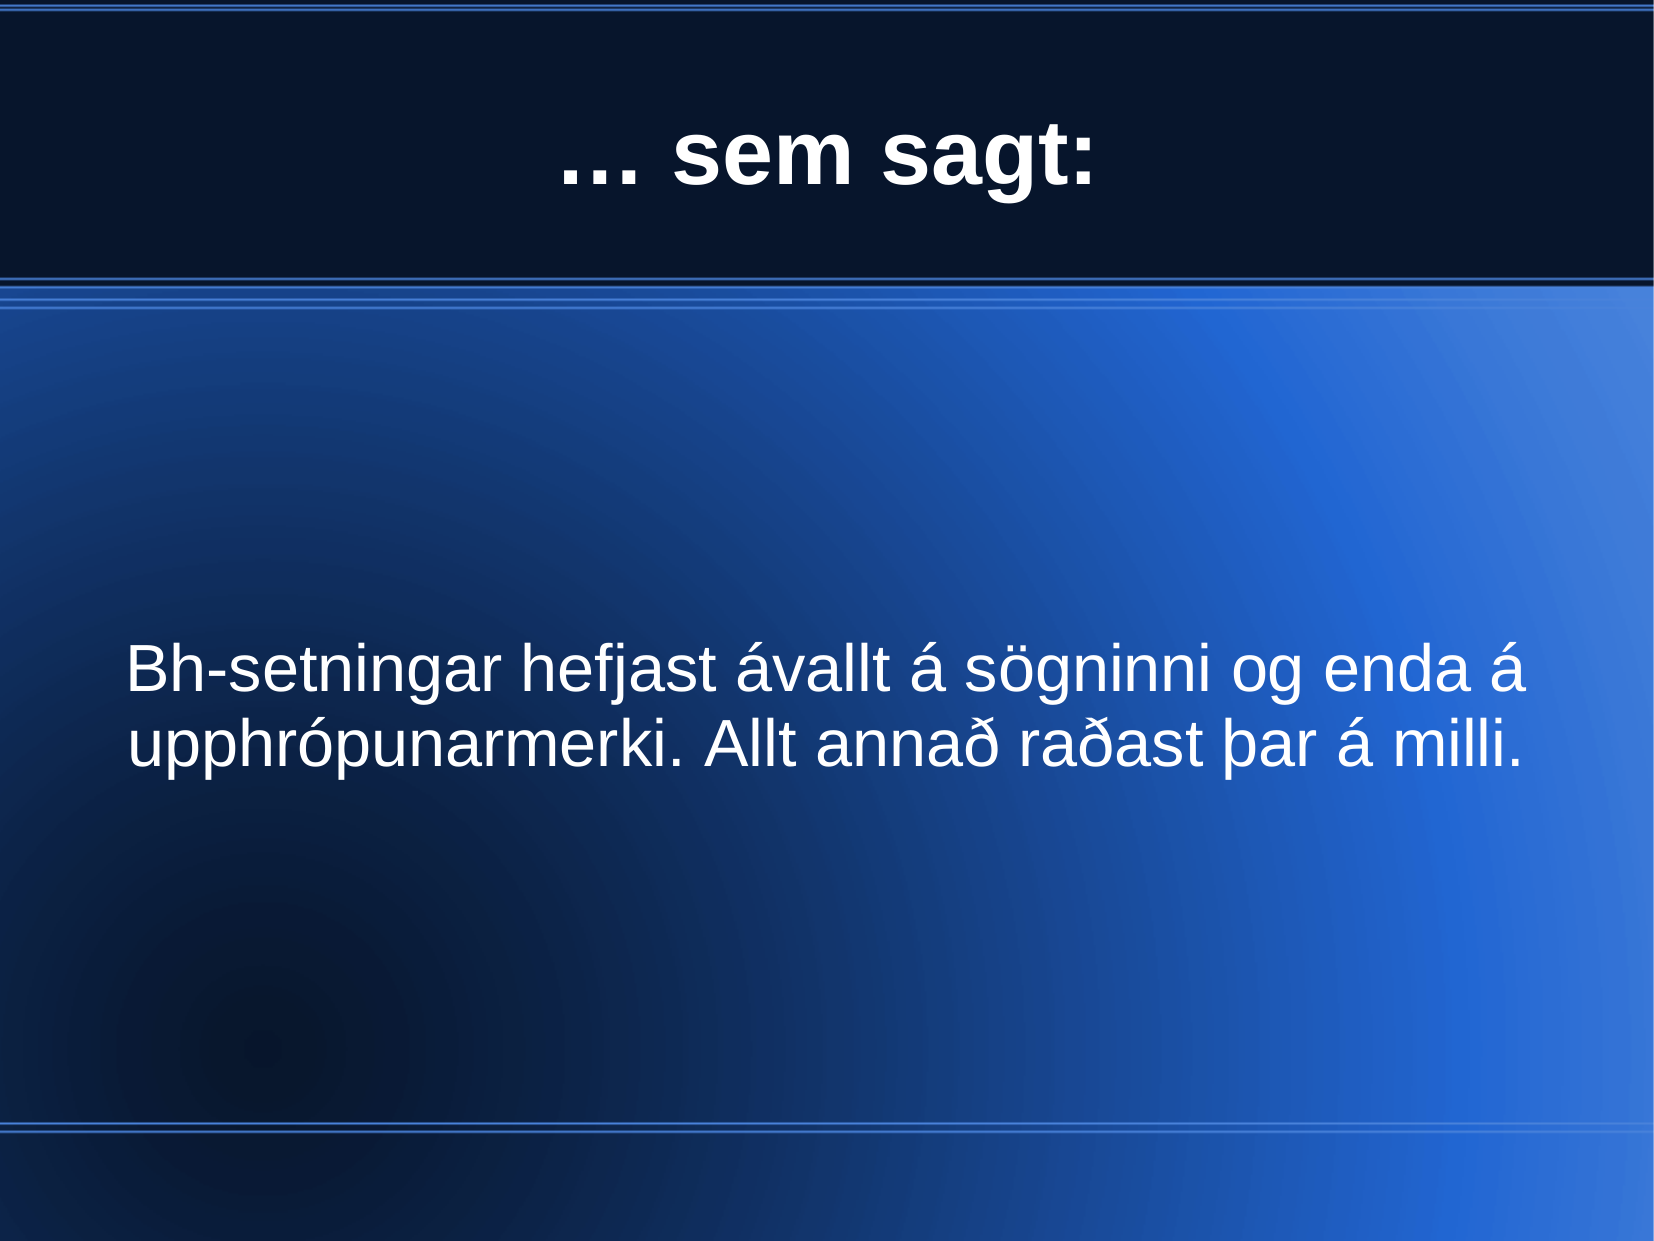

# … sem sagt:
Bh-setningar hefjast ávallt á sögninni og enda á upphrópunarmerki. Allt annað raðast þar á milli.